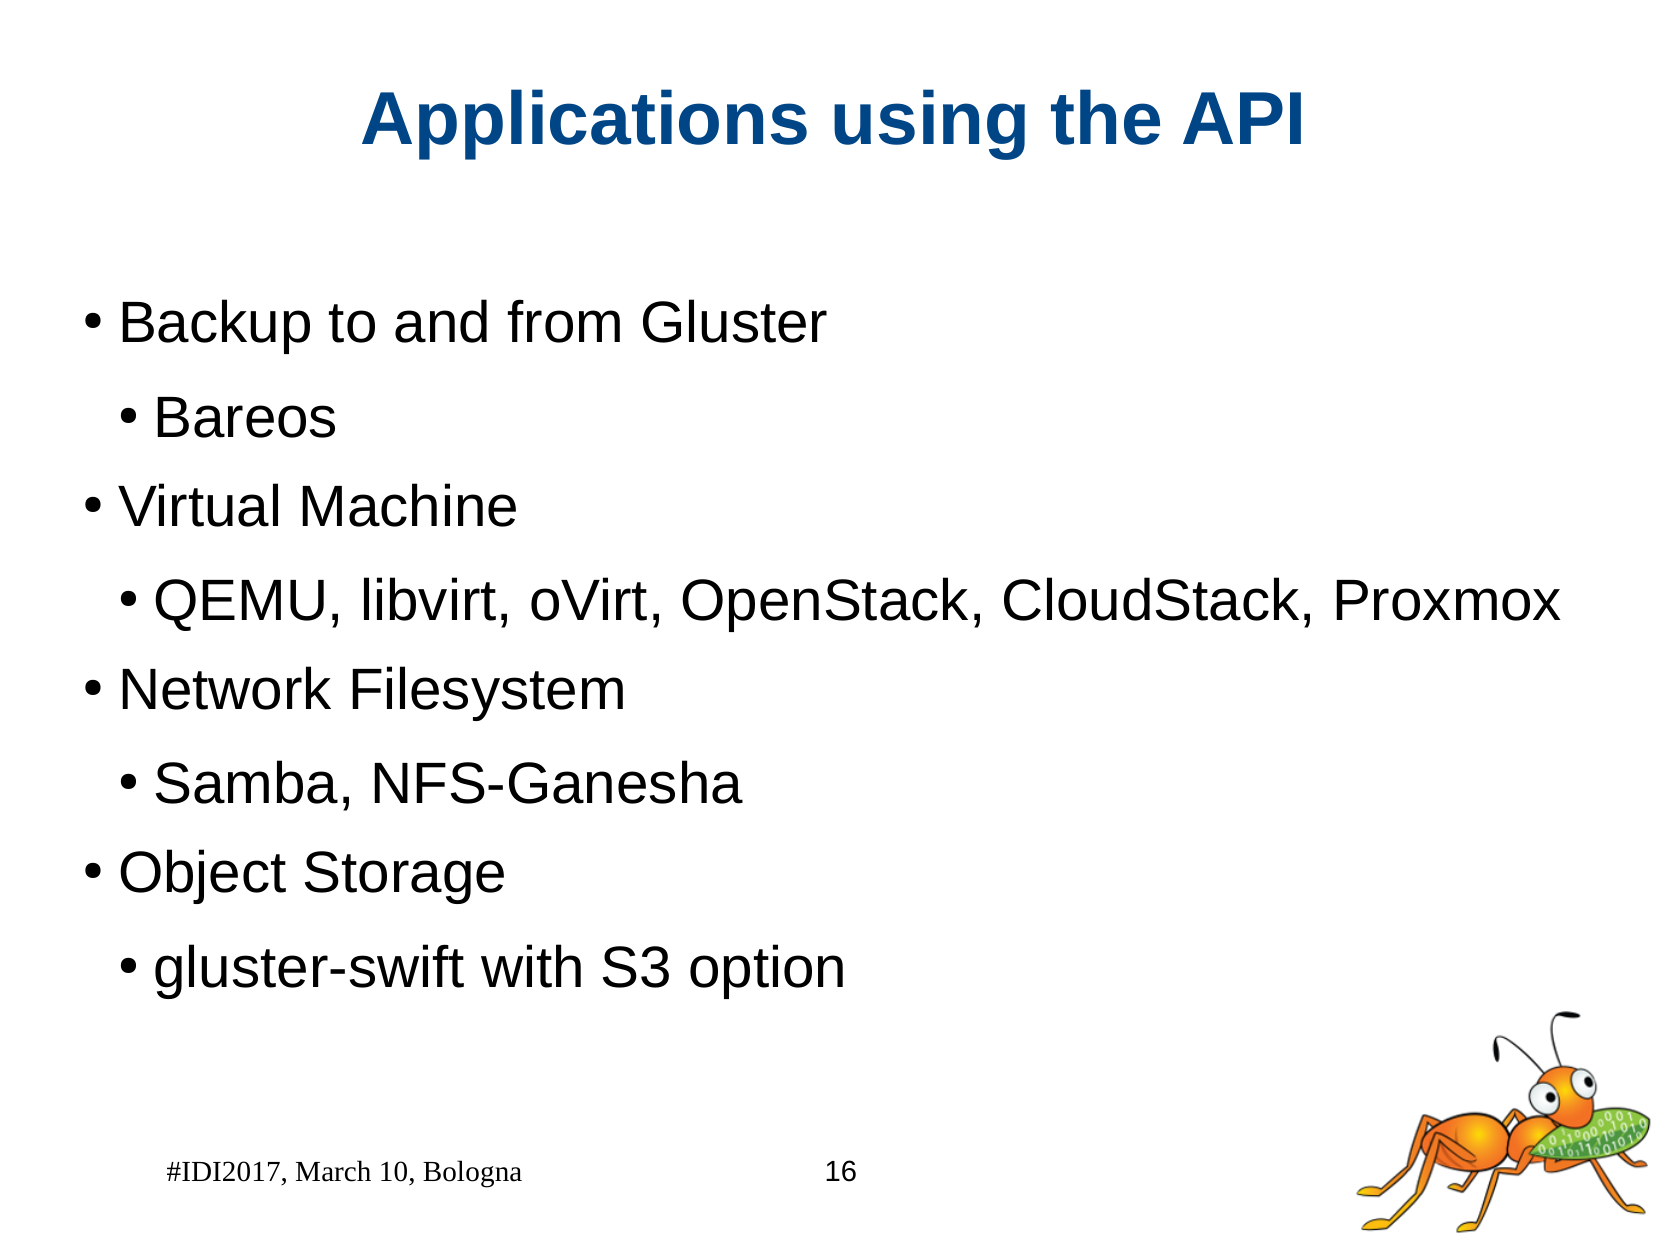

Applications using the API
# Backup to and from Gluster
Bareos
Virtual Machine
QEMU, libvirt, oVirt, OpenStack, CloudStack, Proxmox
Network Filesystem
Samba, NFS-Ganesha
Object Storage
gluster-swift with S3 option
#IDI2017, March 10, Bologna
16